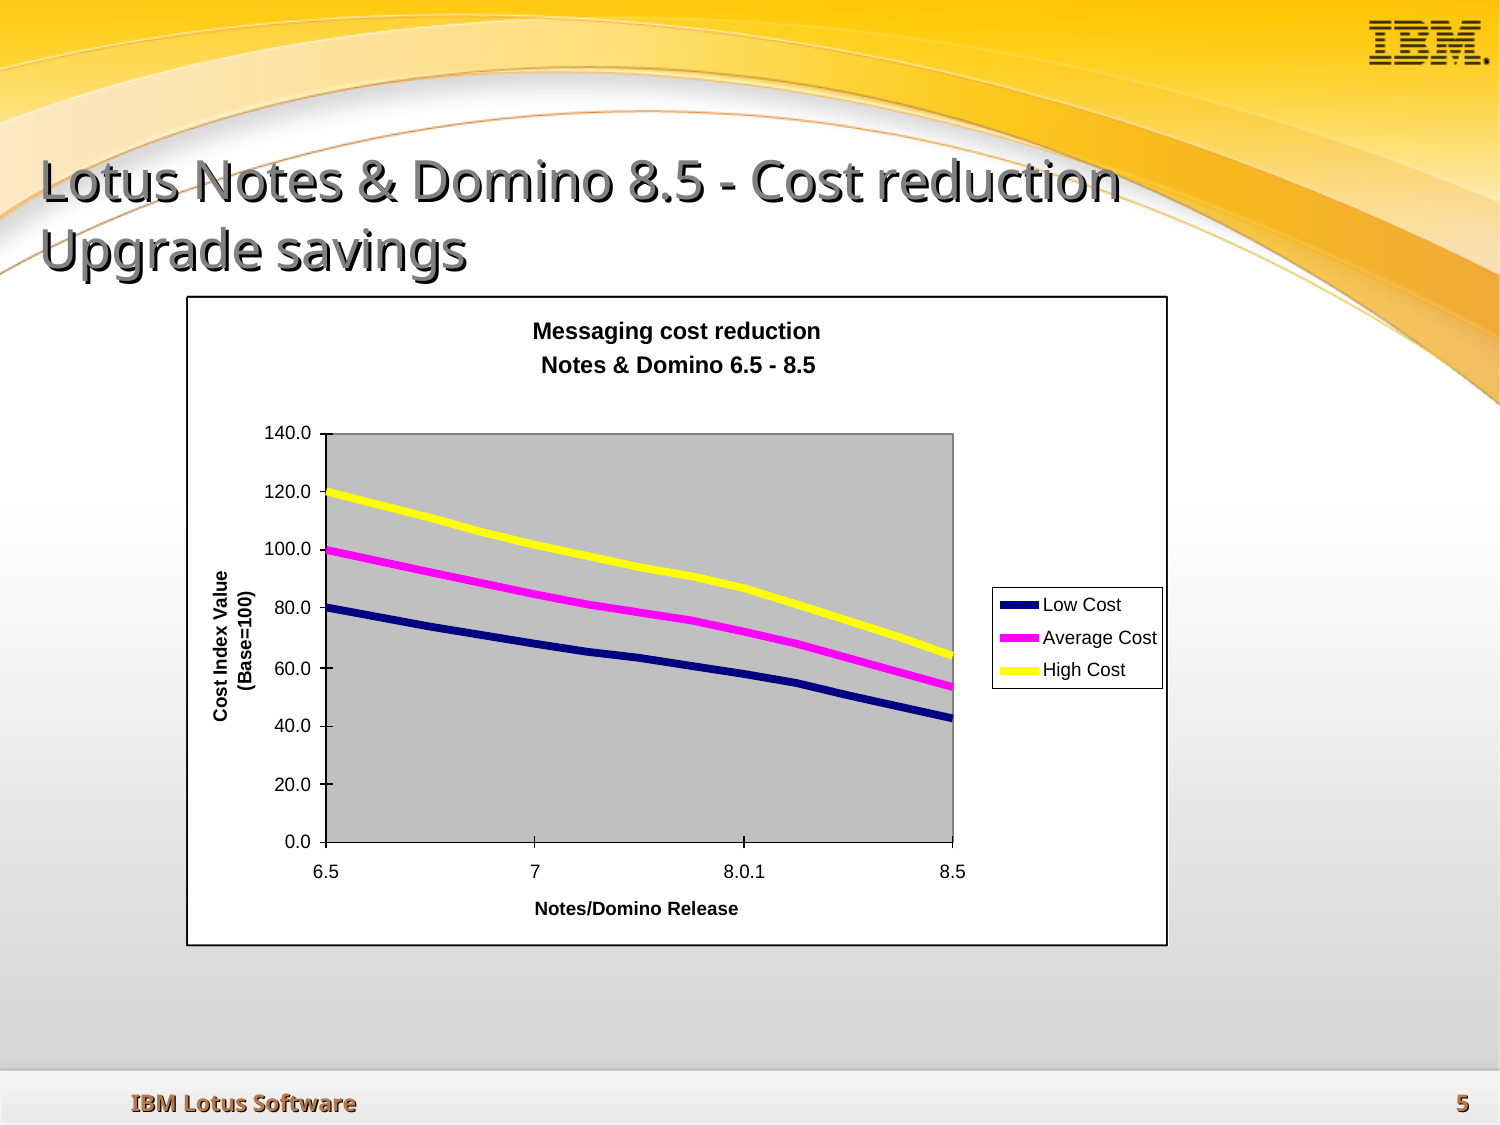

# Lotus Notes & Domino 8.5 - Cost reduction Upgrade savings
Messaging cost reduction
Notes & Domino 6.5 - 8.5
140.0
120.0
100.0
Low Cost
80.0
Average Cost
(Base=100)
Cost Index Value
60.0
High Cost
40.0
20.0
0.0
6.5
7
8.0.1
8.5
Notes/Domino Release
IBM Lotus Software
5